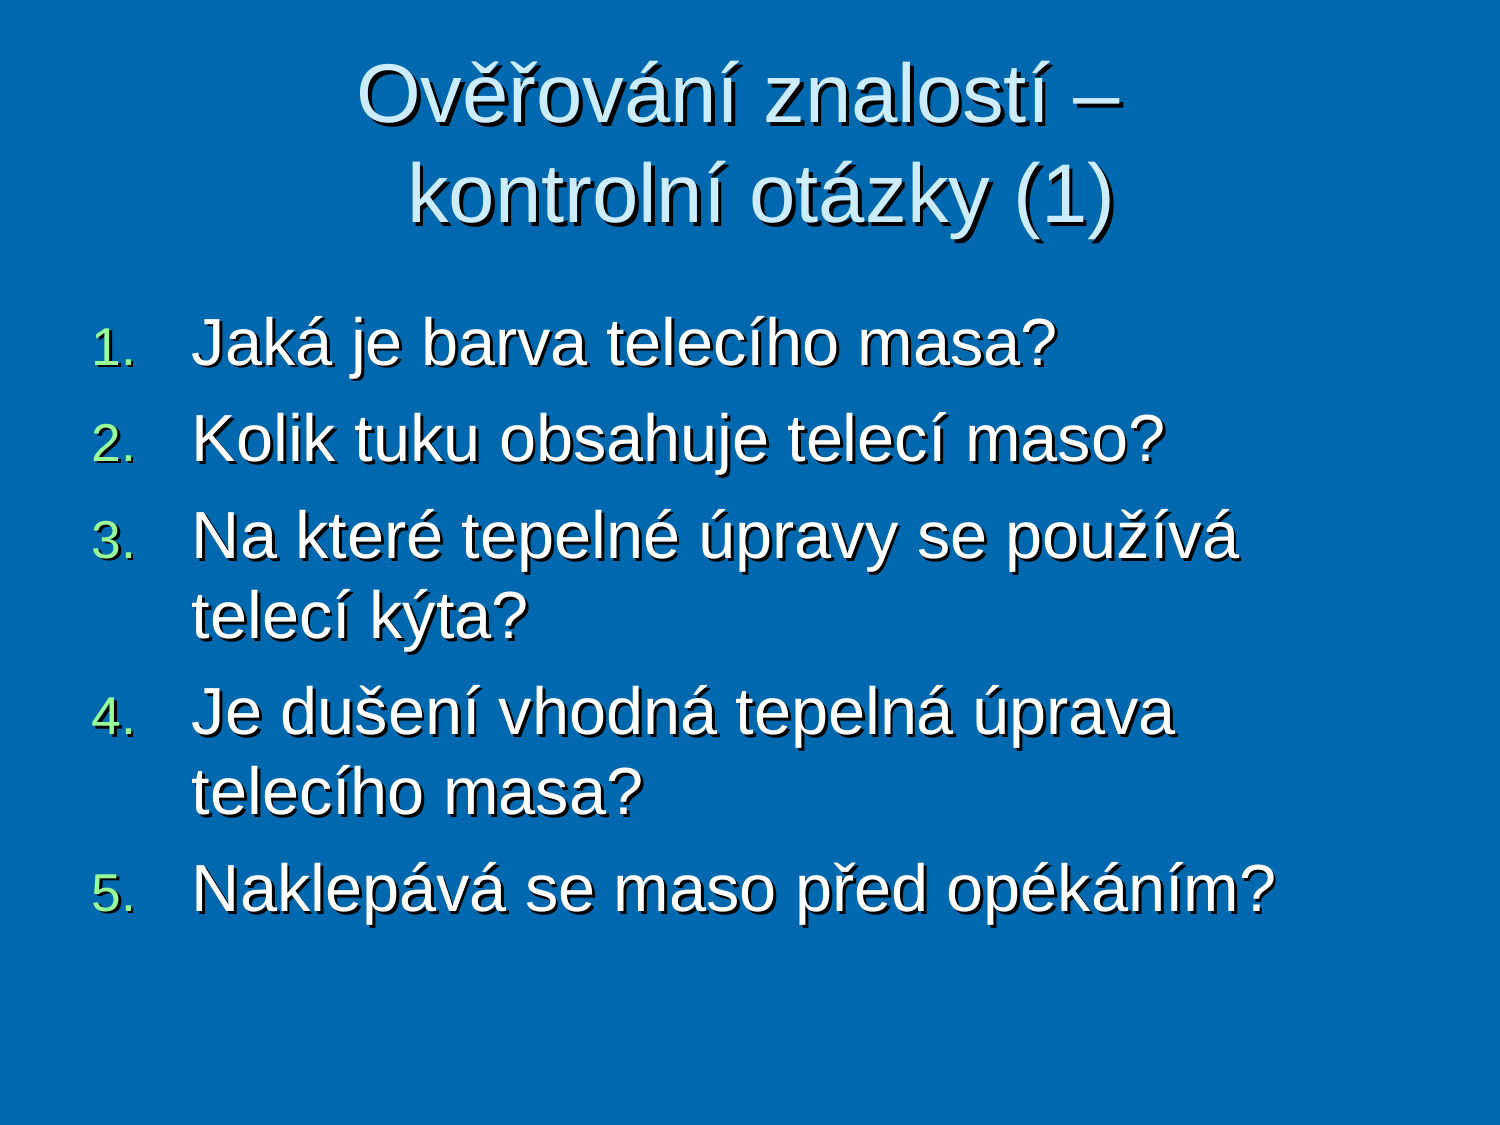

# Ověřování znalostí – kontrolní otázky (1)
Jaká je barva telecího masa?
Kolik tuku obsahuje telecí maso?
Na které tepelné úpravy se používá telecí kýta?
Je dušení vhodná tepelná úprava telecího masa?
Naklepává se maso před opékáním?